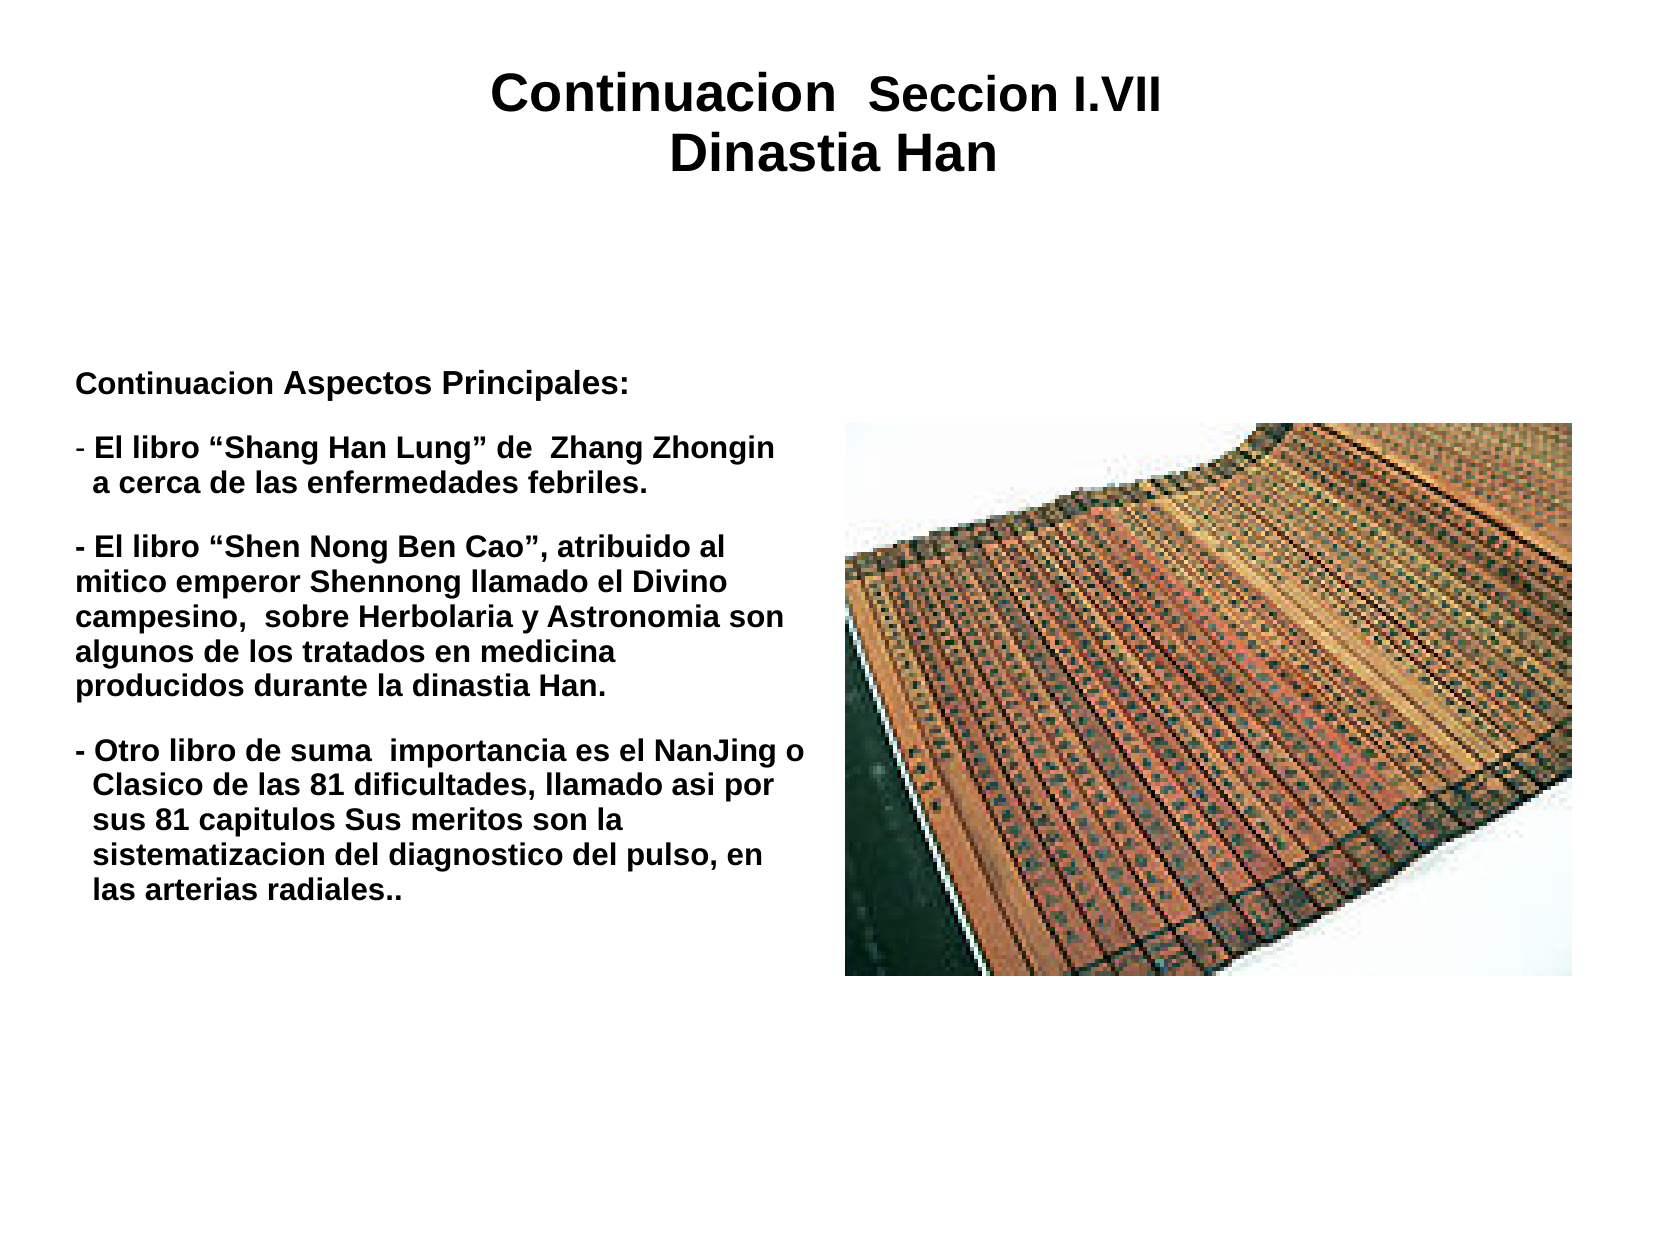

# Continuacion Seccion I.VII Dinastia Han
Continuacion Aspectos Principales:
- El libro “Shang Han Lung” de Zhang Zhongin a cerca de las enfermedades febriles.
- El libro “Shen Nong Ben Cao”, atribuido al mitico emperor Shennong llamado el Divino campesino, sobre Herbolaria y Astronomia son algunos de los tratados en medicina producidos durante la dinastia Han.
- Otro libro de suma importancia es el NanJing o Clasico de las 81 dificultades, llamado asi por sus 81 capitulos Sus meritos son la sistematizacion del diagnostico del pulso, en las arterias radiales..